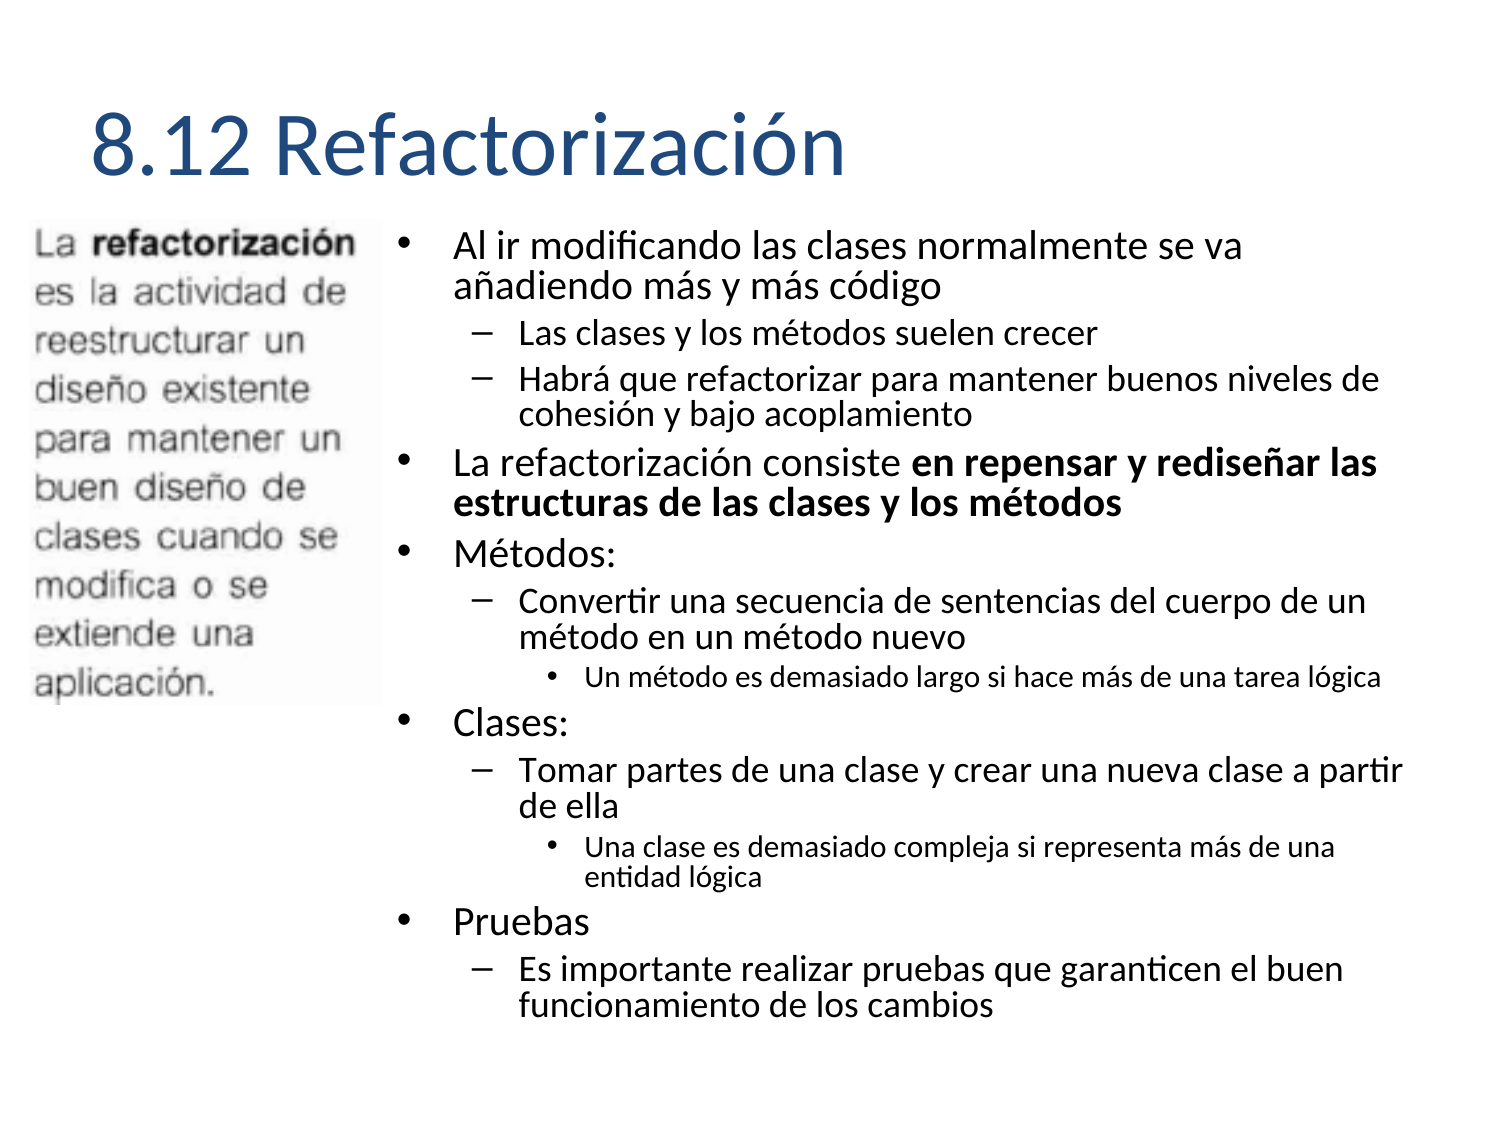

# 8.12 Refactorización
Al ir modificando las clases normalmente se va añadiendo más y más código
Las clases y los métodos suelen crecer
Habrá que refactorizar para mantener buenos niveles de cohesión y bajo acoplamiento
La refactorización consiste en repensar y rediseñar las estructuras de las clases y los métodos
Métodos:
Convertir una secuencia de sentencias del cuerpo de un método en un método nuevo
Un método es demasiado largo si hace más de una tarea lógica
Clases:
Tomar partes de una clase y crear una nueva clase a partir de ella
Una clase es demasiado compleja si representa más de una entidad lógica
Pruebas
Es importante realizar pruebas que garanticen el buen funcionamiento de los cambios